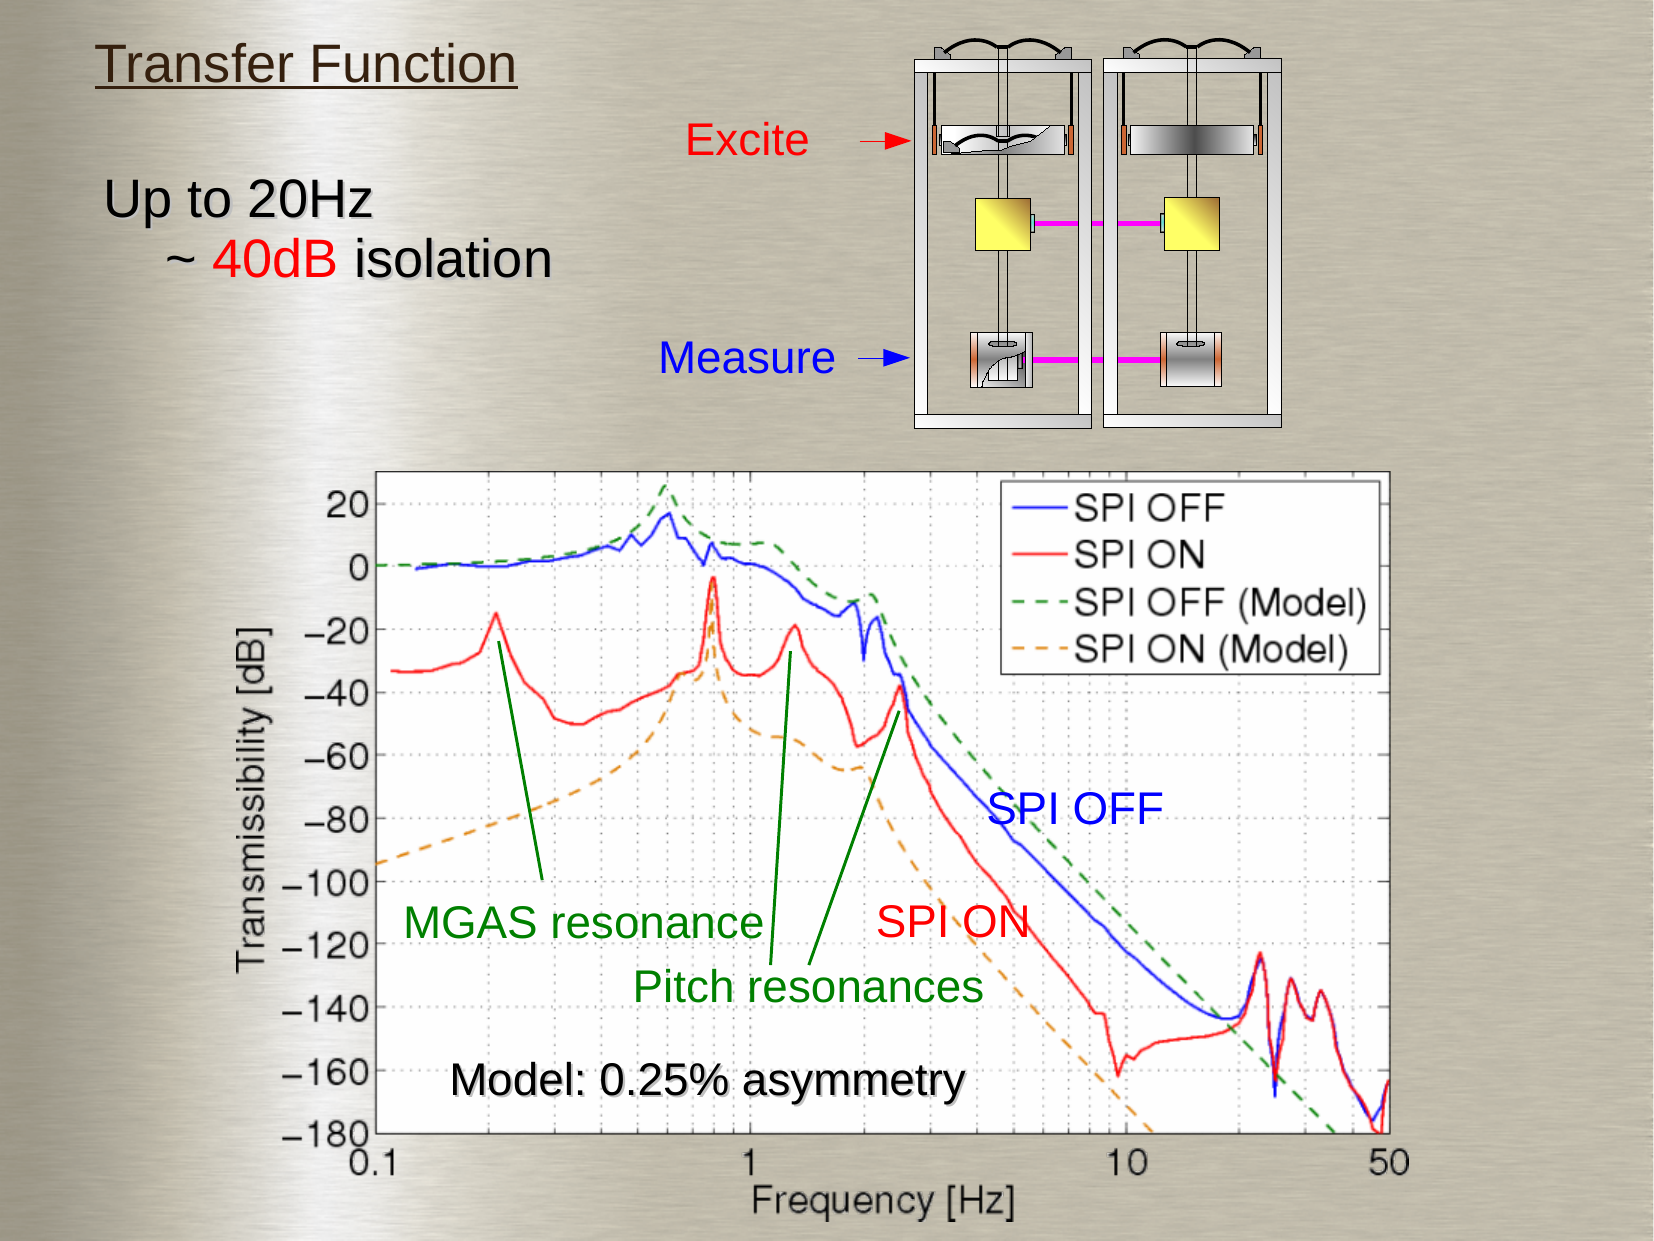

Transfer Function
Excite
 Up to 20Hz
 ~ 40dB isolation
Measure
SPI OFF
SPI ON
MGAS resonance
Pitch resonances
Model: 0.25% asymmetry